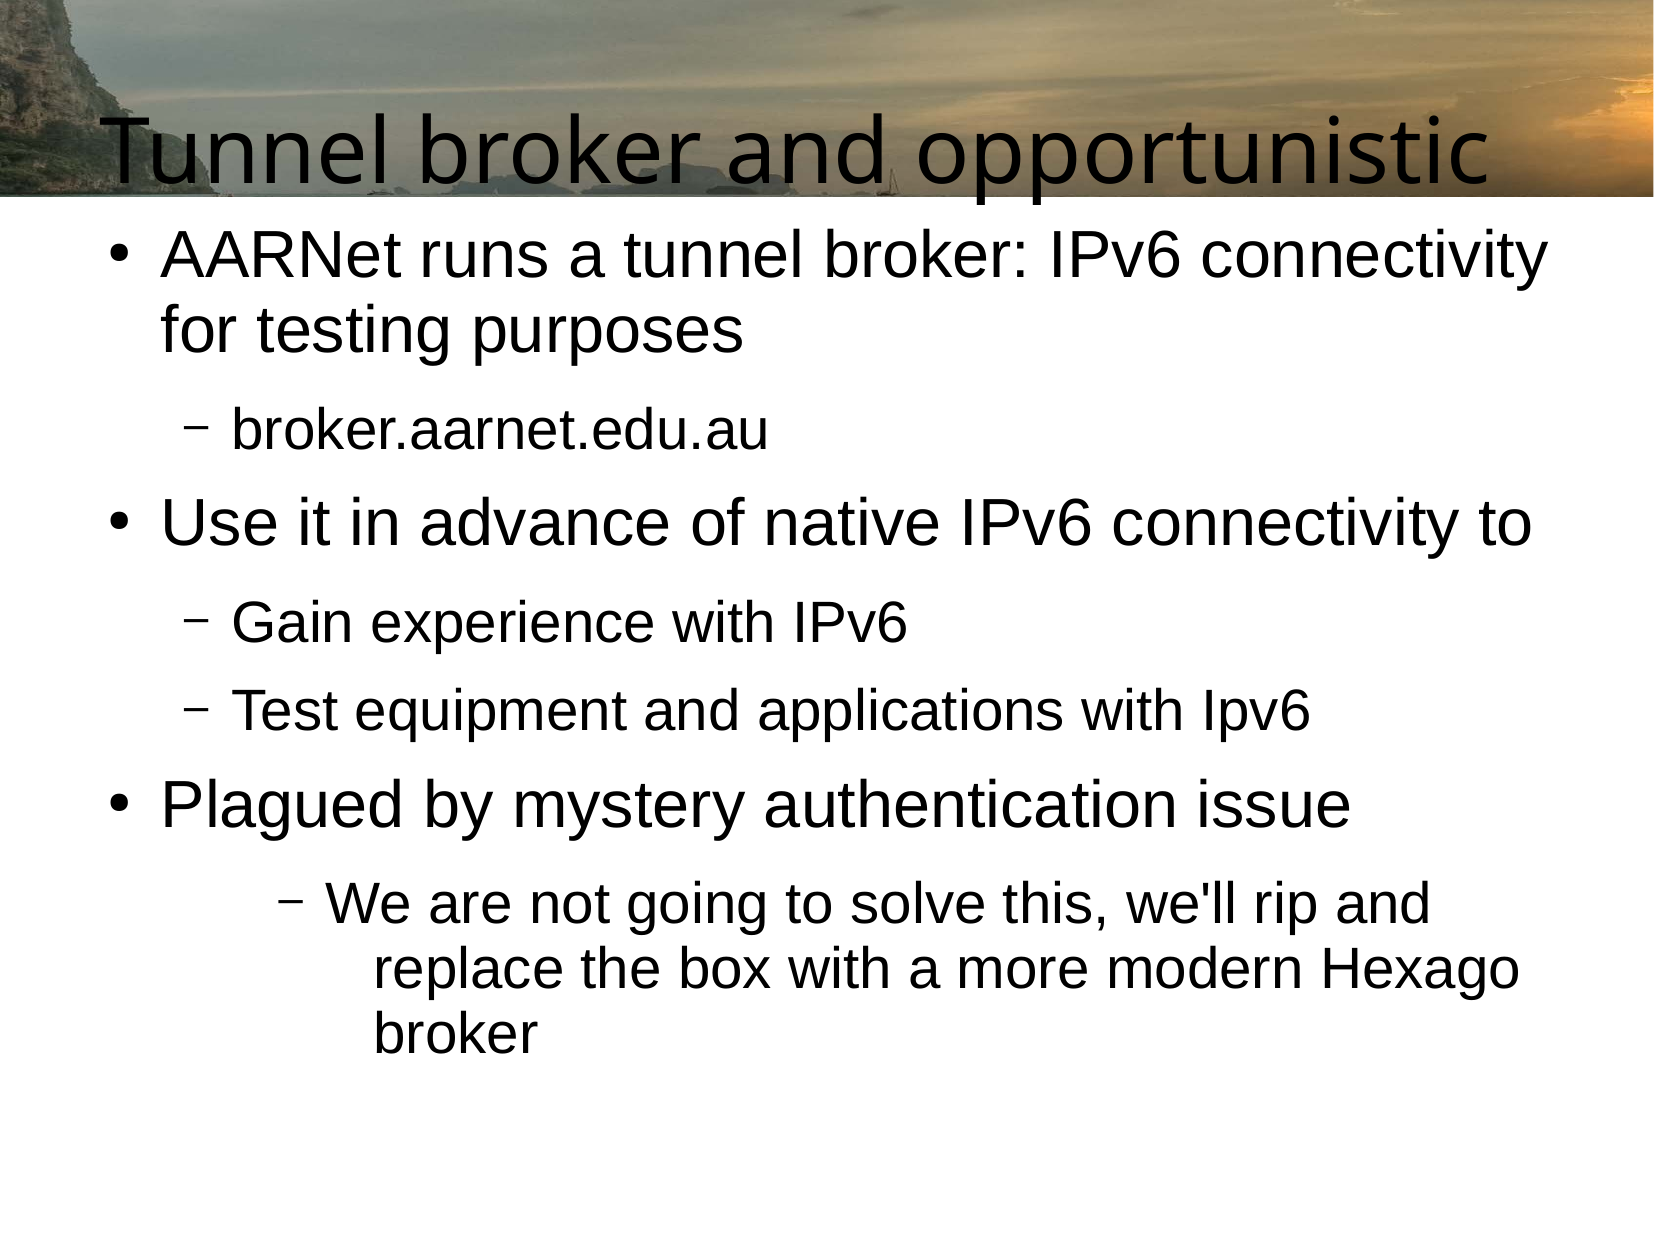

# Tunnel broker and opportunistic
AARNet runs a tunnel broker: IPv6 connectivity for testing purposes
broker.aarnet.edu.au
Use it in advance of native IPv6 connectivity to
Gain experience with IPv6
Test equipment and applications with Ipv6
Plagued by mystery authentication issue
We are not going to solve this, we'll rip and replace the box with a more modern Hexago broker